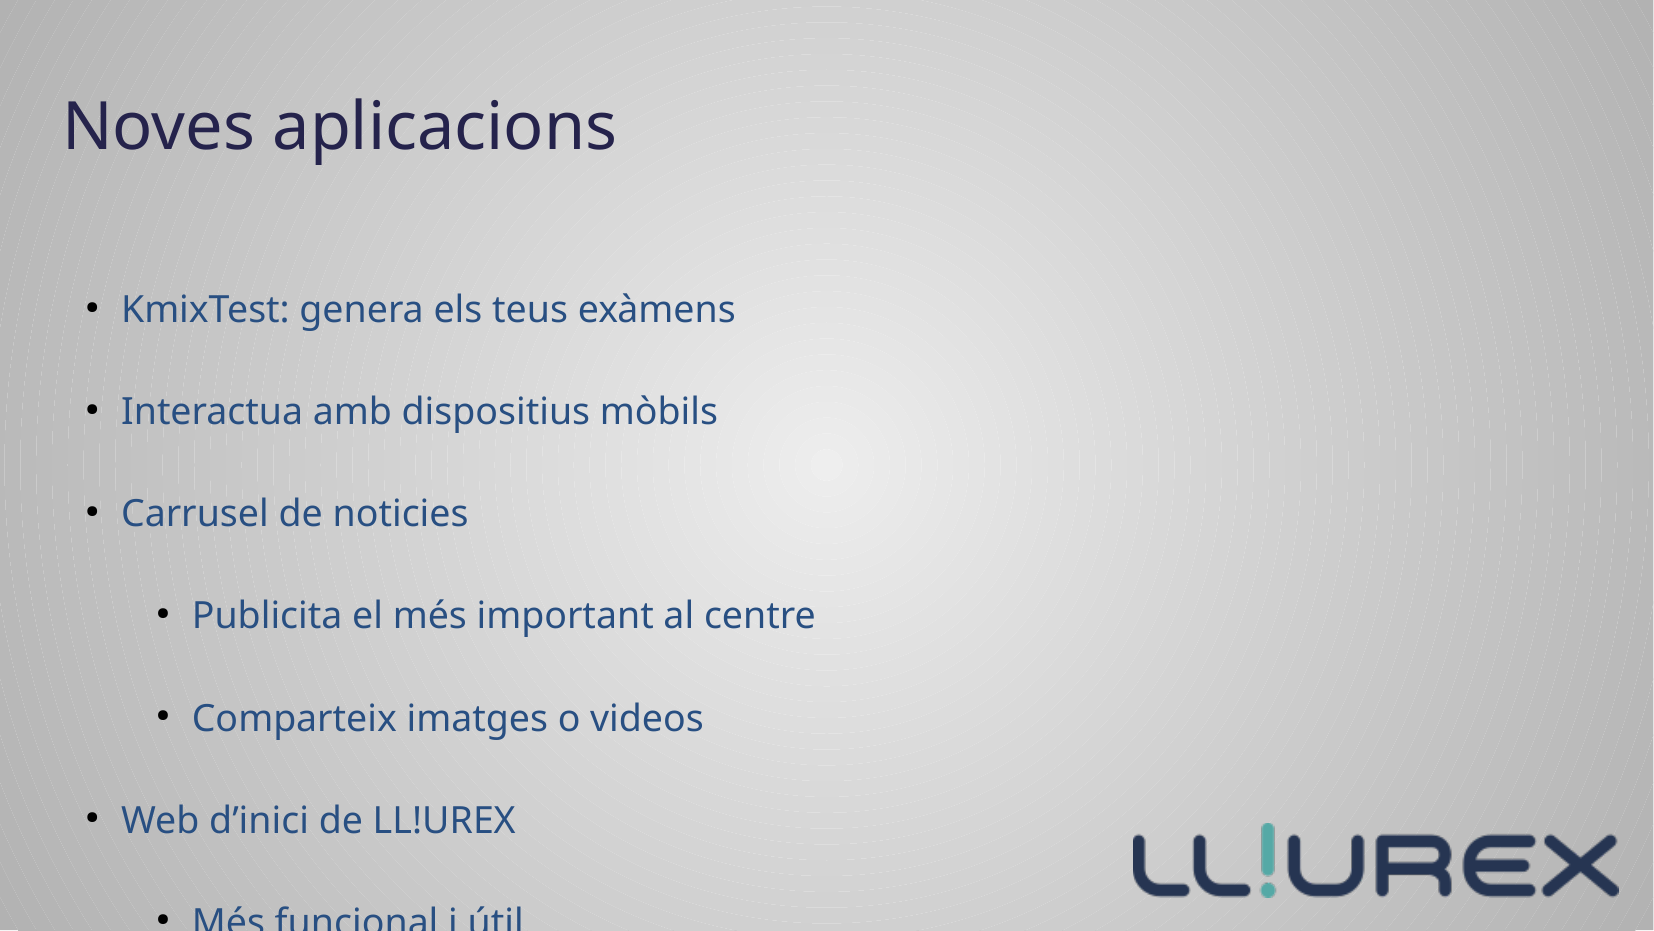

Noves aplicacions
KmixTest: genera els teus exàmens
Interactua amb dispositius mòbils
Carrusel de noticies
Publicita el més important al centre
Comparteix imatges o videos
Web d’inici de LL!UREX
Més funcional i útil